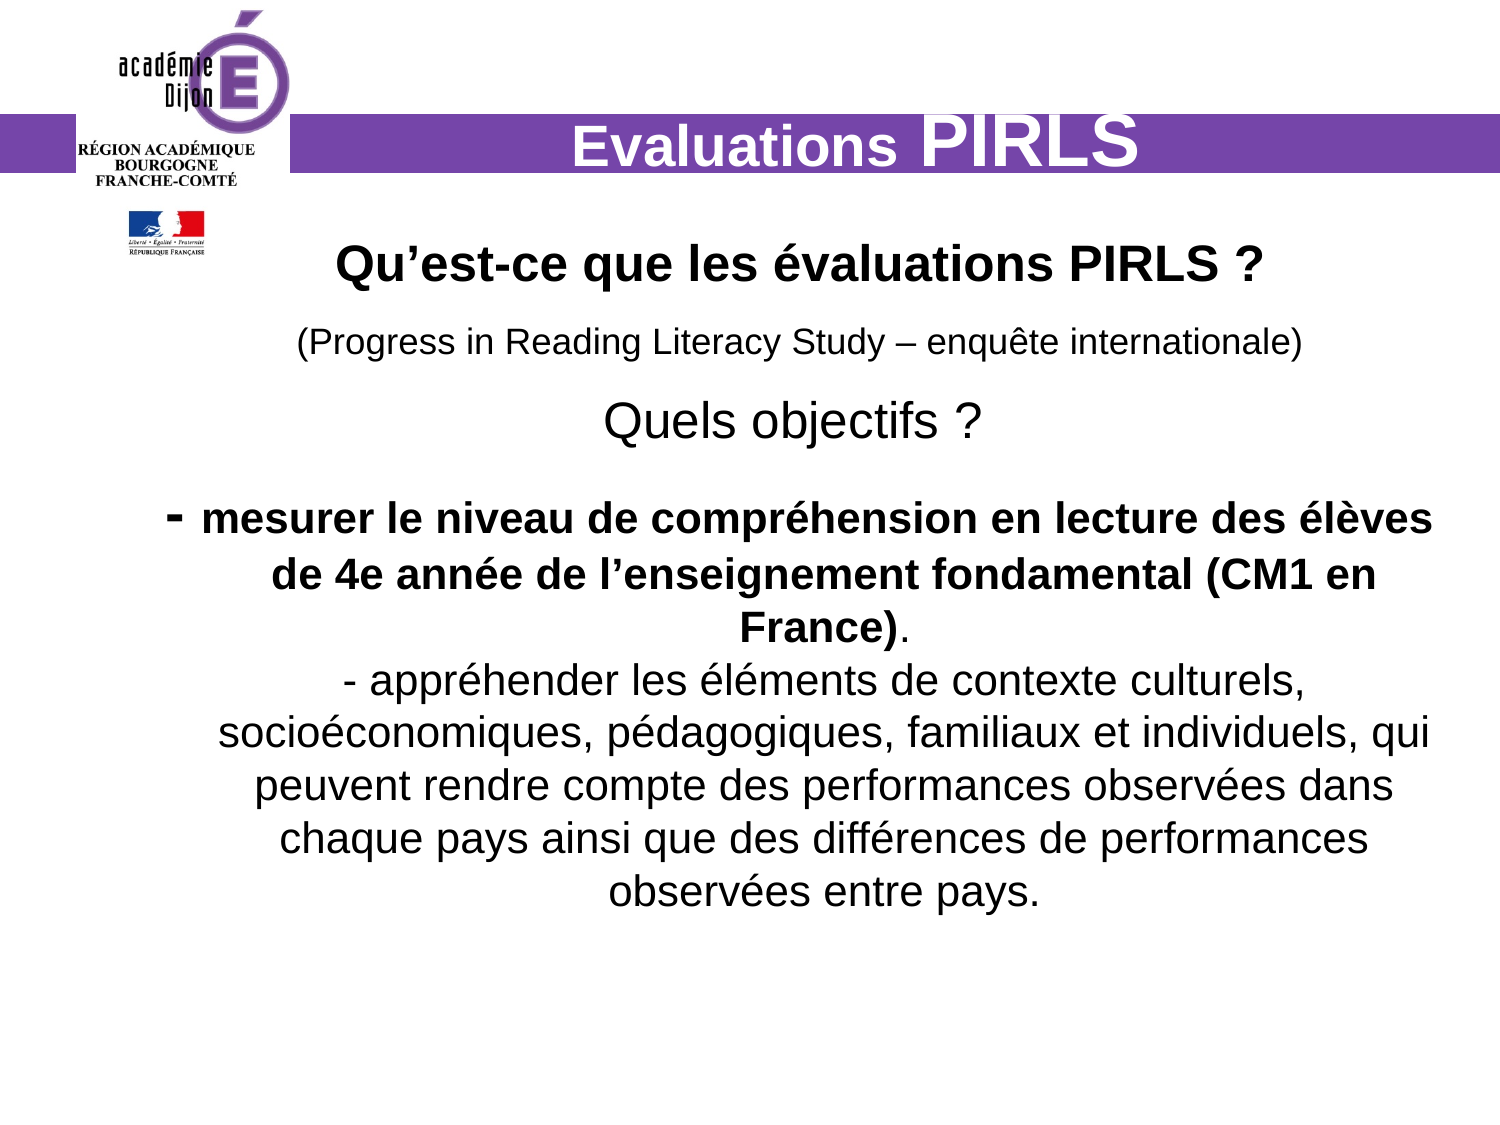

# Evaluations PIRLS
Qu’est-ce que les évaluations PIRLS ?
(Progress in Reading Literacy Study – enquête internationale)
Quels objectifs ?
- mesurer le niveau de compréhension en lecture des élèves de 4e année de l’enseignement fondamental (CM1 en France).
- appréhender les éléments de contexte culturels, socioéconomiques, pédagogiques, familiaux et individuels, qui peuvent rendre compte des performances observées dans chaque pays ainsi que des différences de performances observées entre pays.